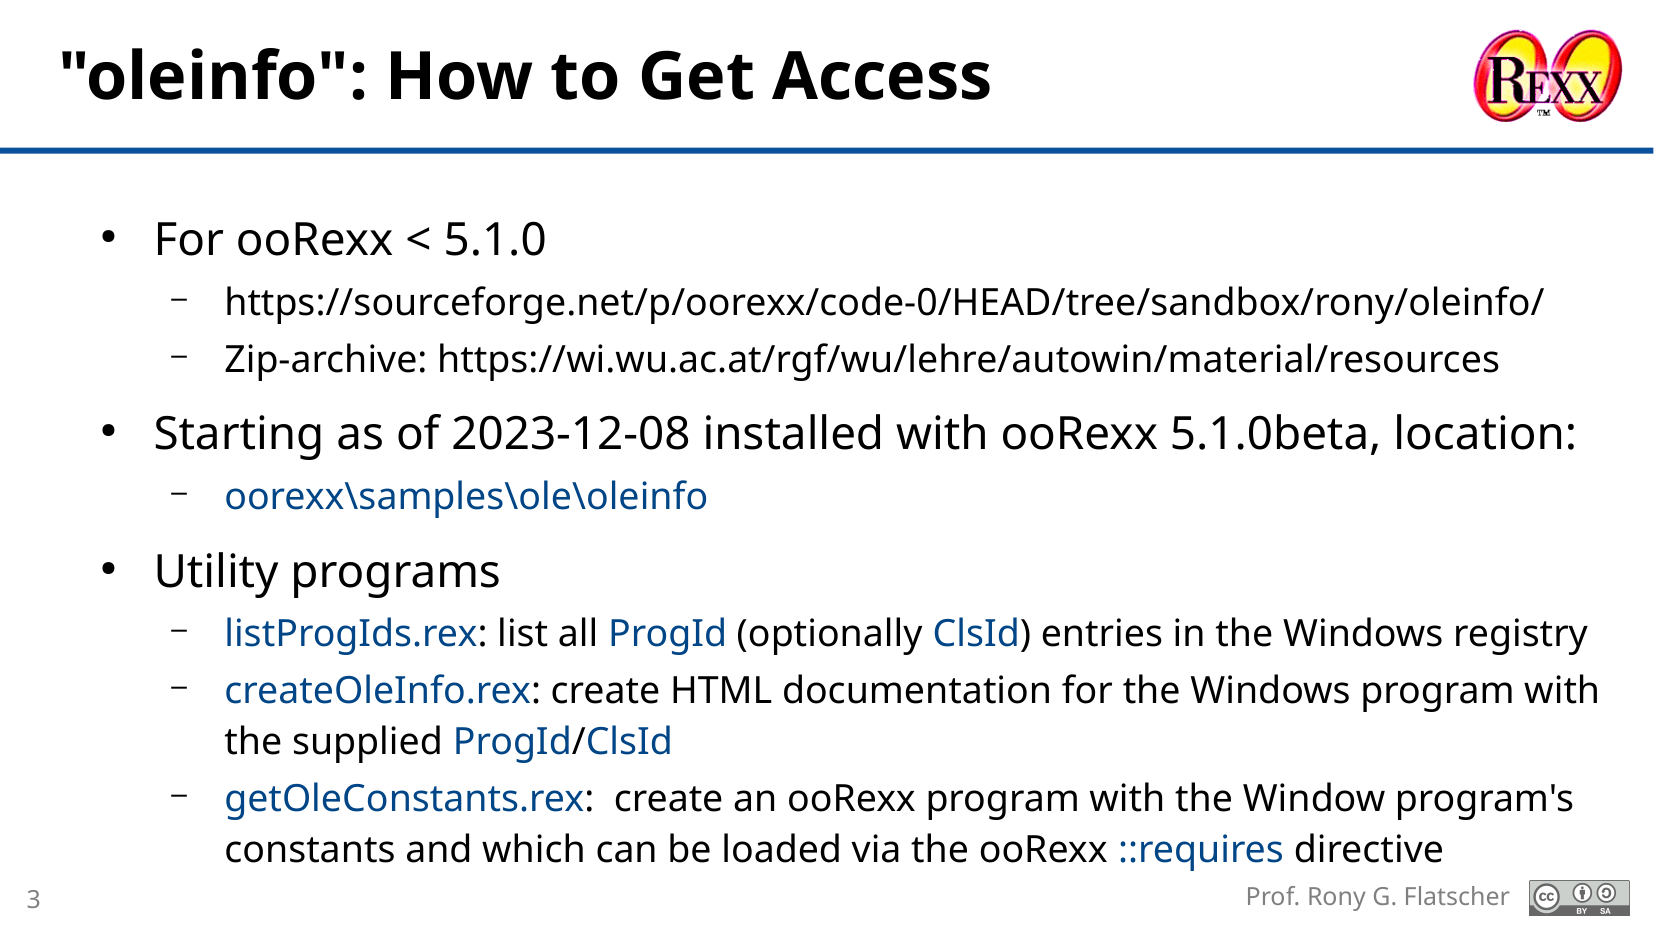

# "oleinfo": How to Get Access
For ooRexx < 5.1.0
https://sourceforge.net/p/oorexx/code-0/HEAD/tree/sandbox/rony/oleinfo/
Zip-archive: https://wi.wu.ac.at/rgf/wu/lehre/autowin/material/resources
Starting as of 2023-12-08 installed with ooRexx 5.1.0beta, location:
oorexx\samples\ole\oleinfo
Utility programs
listProgIds.rex: list all ProgId (optionally ClsId) entries in the Windows registry
createOleInfo.rex: create HTML documentation for the Windows program with the supplied ProgId/ClsId
getOleConstants.rex: create an ooRexx program with the Window program's constants and which can be loaded via the ooRexx ::requires directive